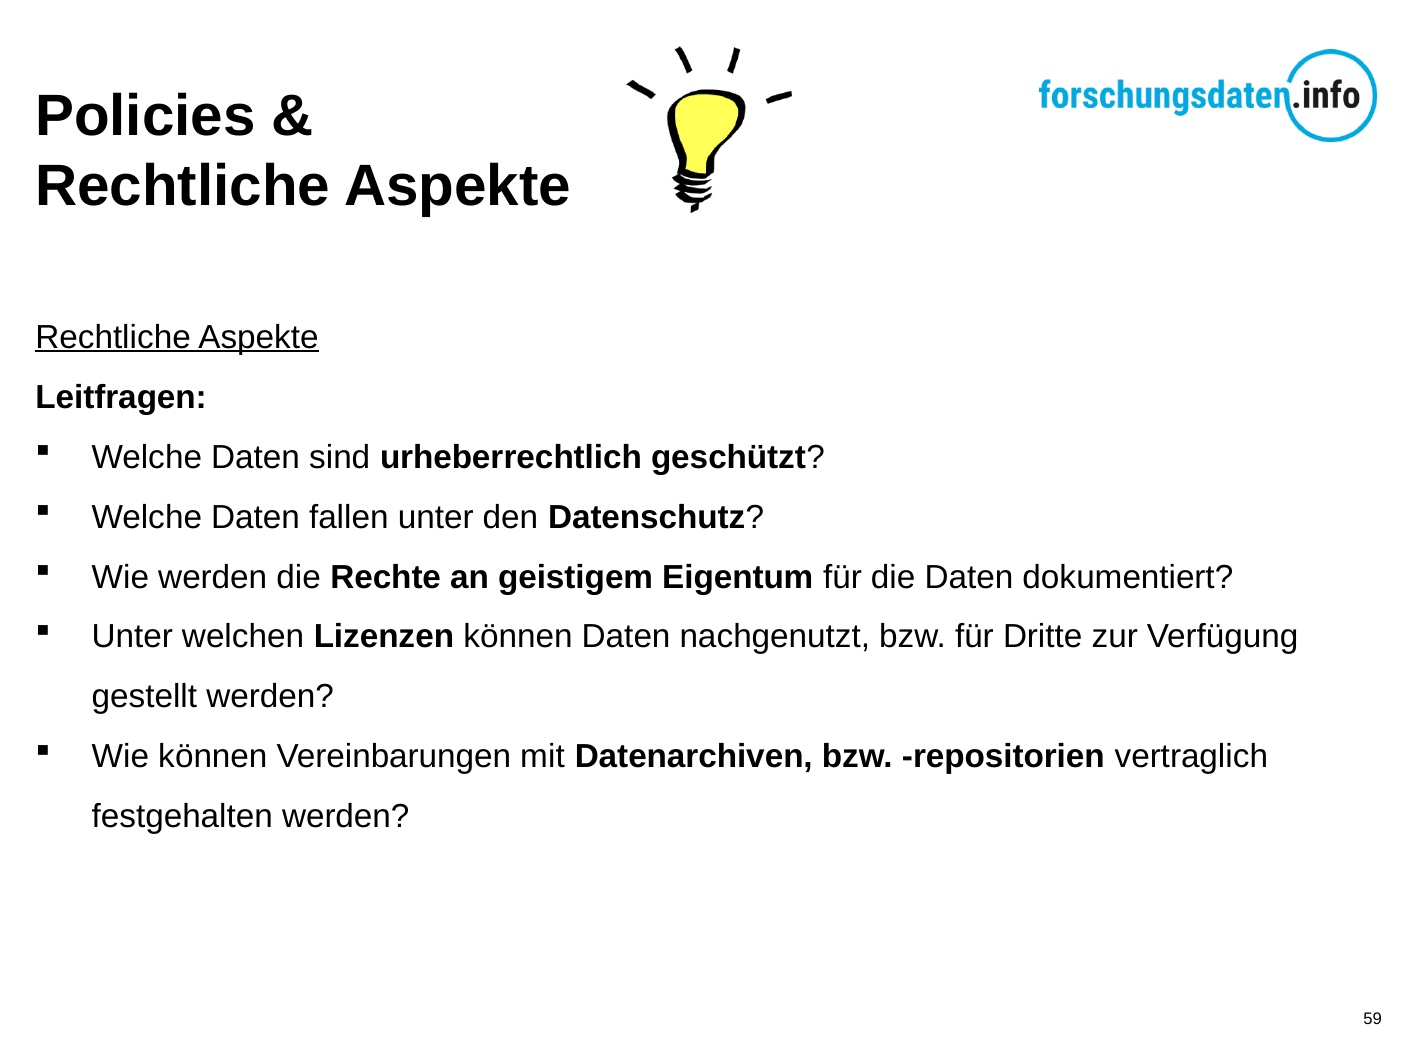

# Policies & Rechtliche Aspekte
Rechtliche Aspekte
Leitfragen:
Welche Daten sind urheberrechtlich geschützt?
Welche Daten fallen unter den Datenschutz?
Wie werden die Rechte an geistigem Eigentum für die Daten dokumentiert?
Unter welchen Lizenzen können Daten nachgenutzt, bzw. für Dritte zur Verfügung gestellt werden?
Wie können Vereinbarungen mit Datenarchiven, bzw. -repositorien vertraglich festgehalten werden?